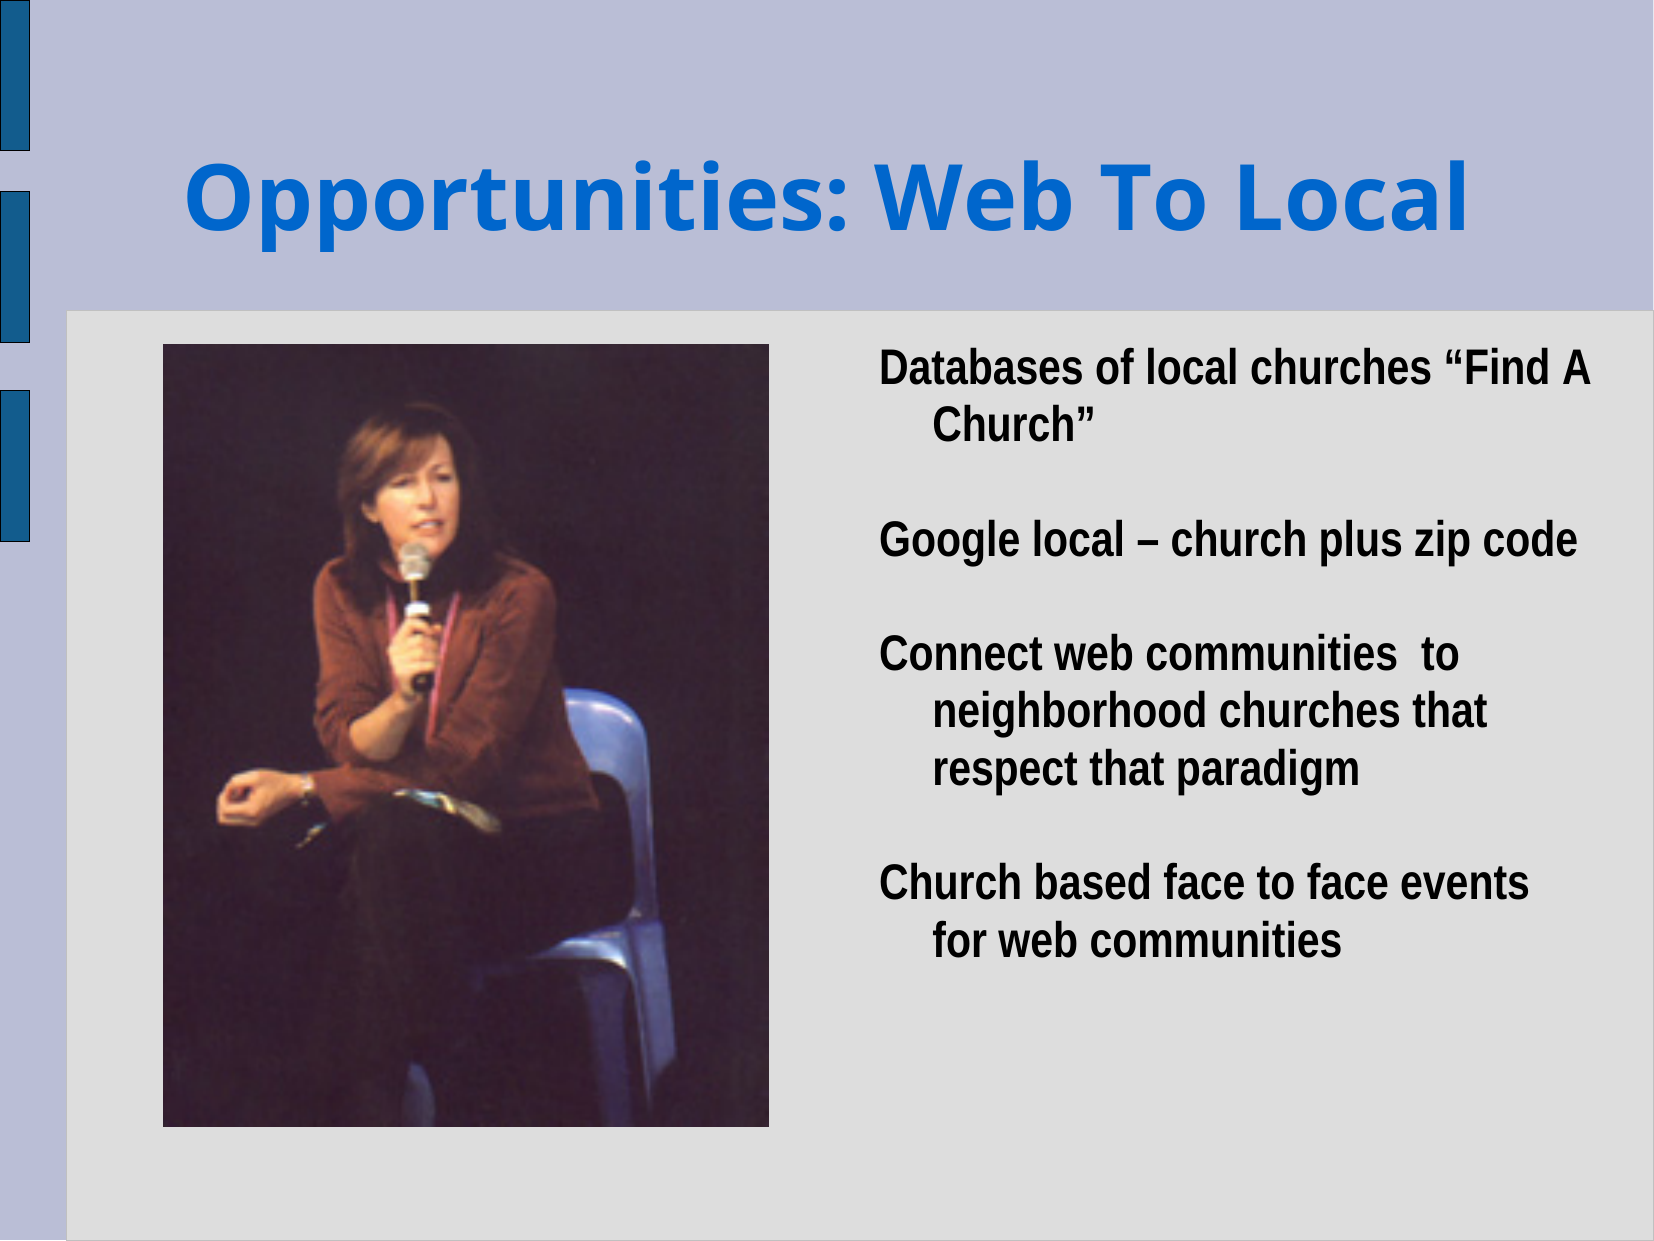

# Opportunities: Web To Local
Databases of local churches “Find A Church”
Google local – church plus zip code
Connect web communities to neighborhood churches that respect that paradigm
Church based face to face events for web communities